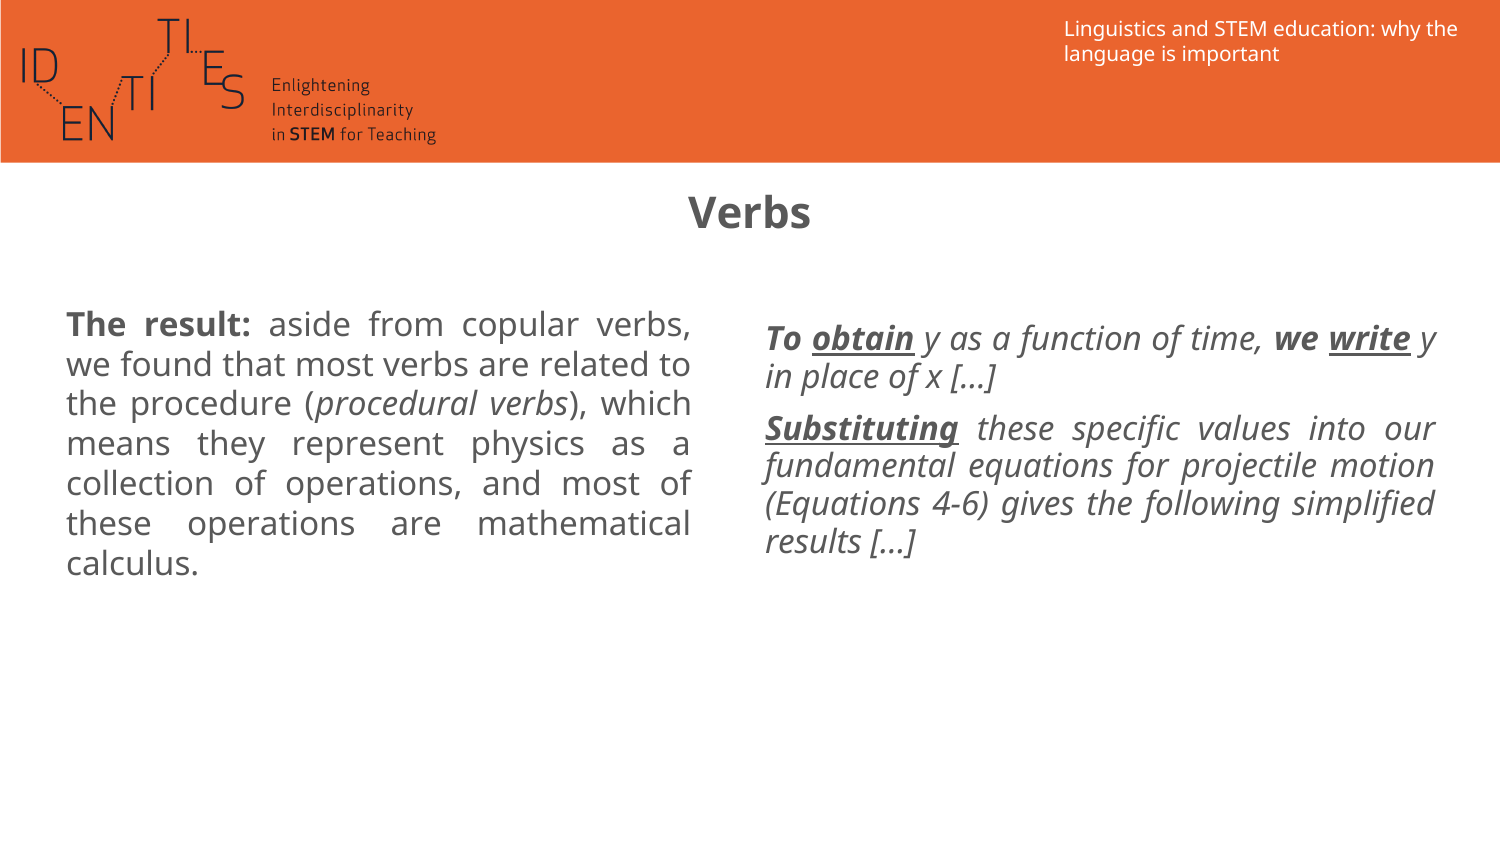

Linguistics and STEM education: why the language is important
# Verbs
The result: aside from copular verbs, we found that most verbs are related to the procedure (procedural verbs), which means they represent physics as a collection of operations, and most of these operations are mathematical calculus.
To obtain y as a function of time, we write y in place of x […]
Substituting these specific values into our fundamental equations for projectile motion (Equations 4-6) gives the following simplified results […]